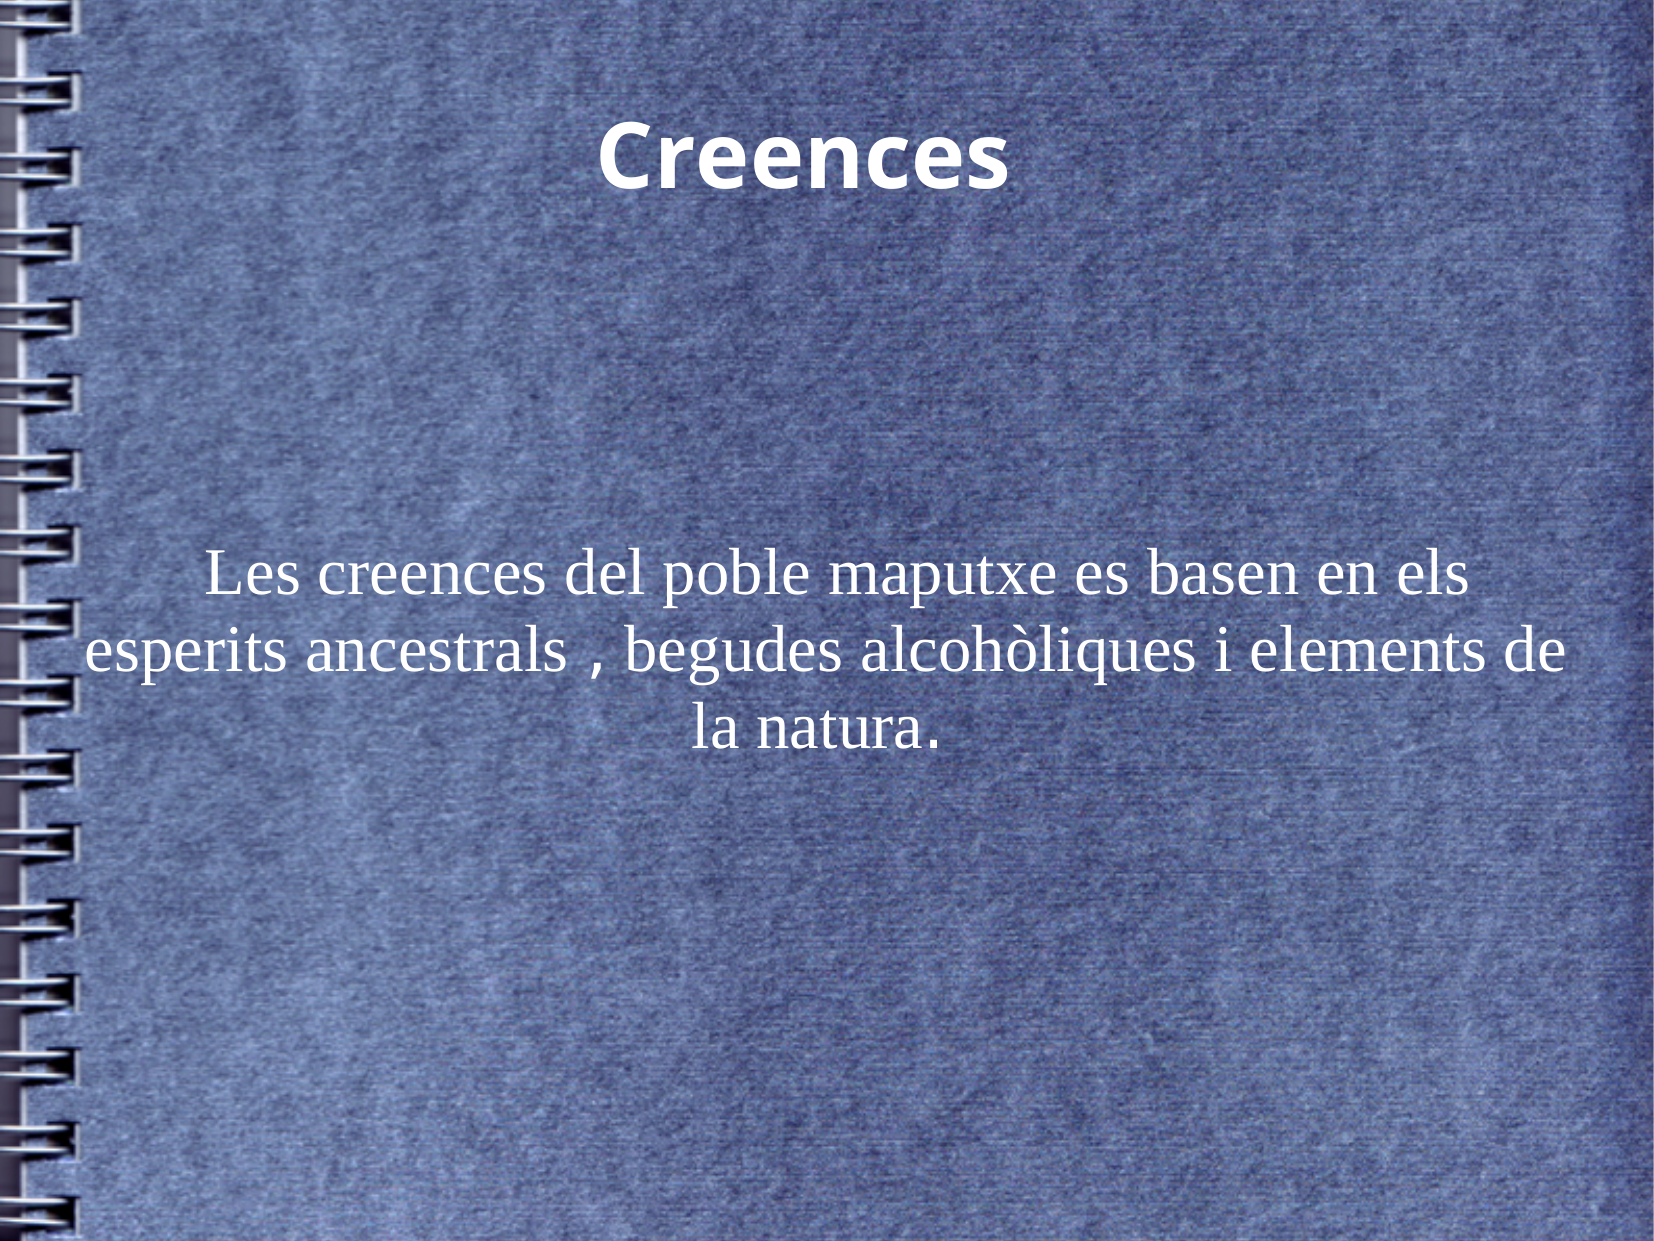

# Creences
Les creences del poble maputxe es basen en els esperits ancestrals , begudes alcohòliques i elements de la natura.